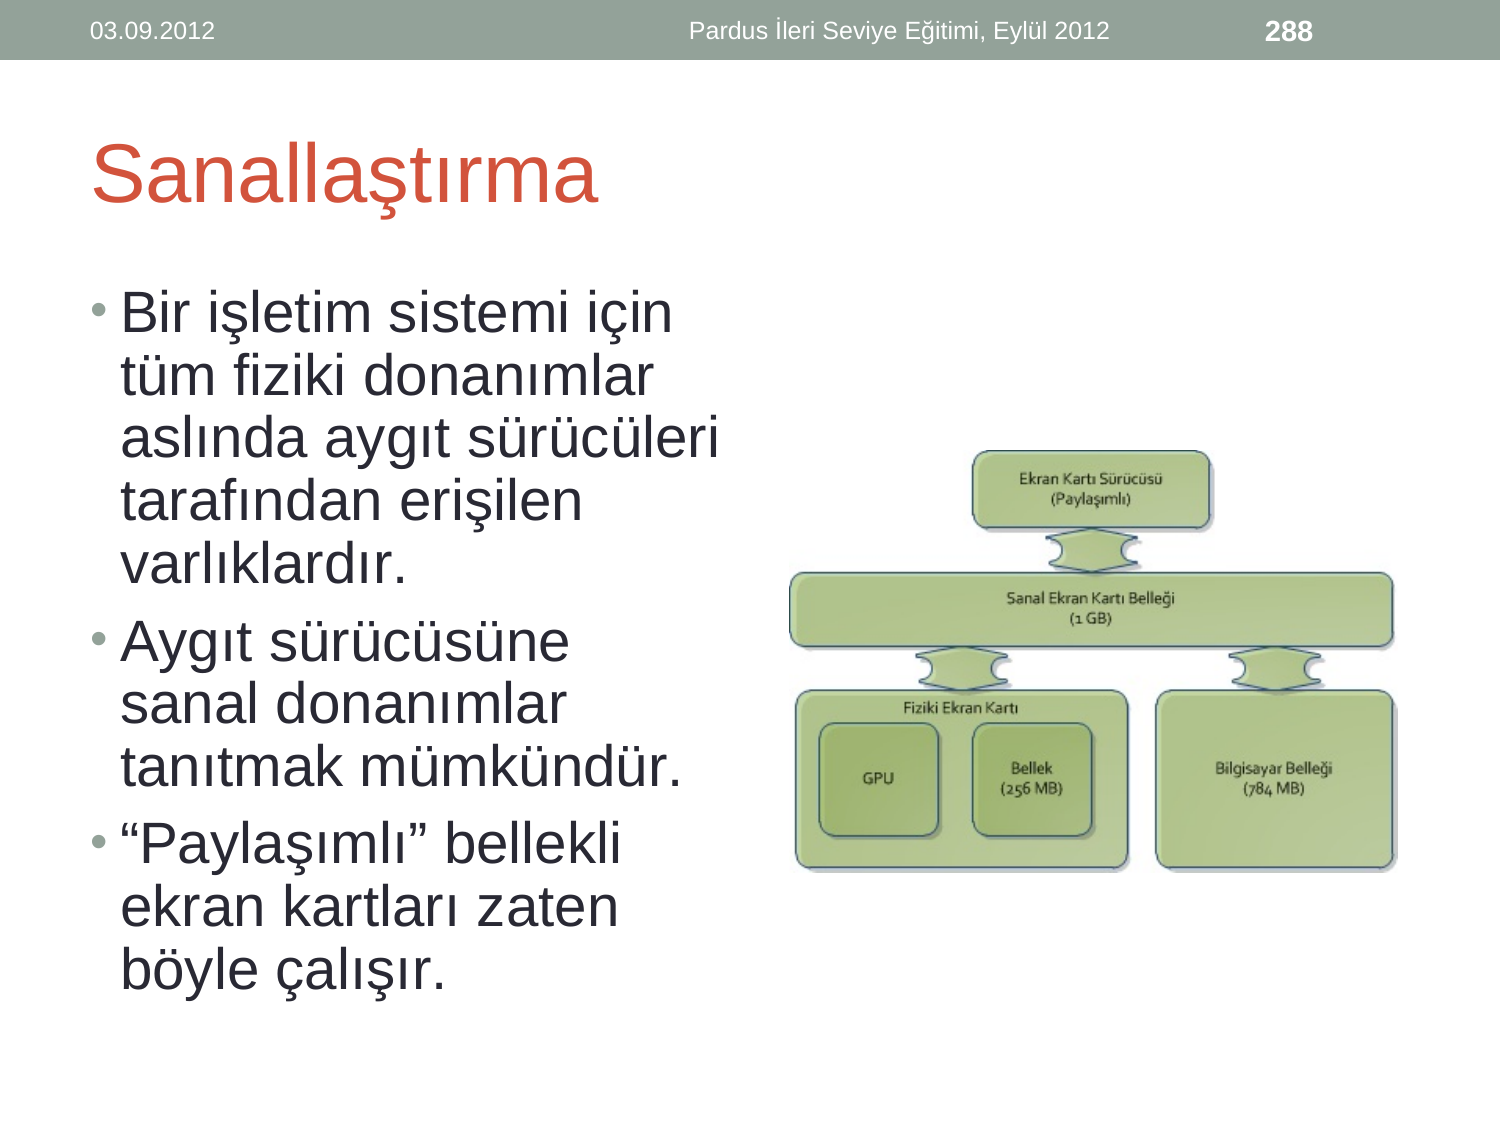

03.09.2012
Pardus İleri Seviye Eğitimi, Eylül 2012
# Sanallaştırma
Bir işletim sistemi için tüm fiziki donanımlar aslında aygıt sürücüleri tarafından erişilen varlıklardır.
Aygıt sürücüsüne sanal donanımlar tanıtmak mümkündür.
“Paylaşımlı” bellekli ekran kartları zaten böyle çalışır.